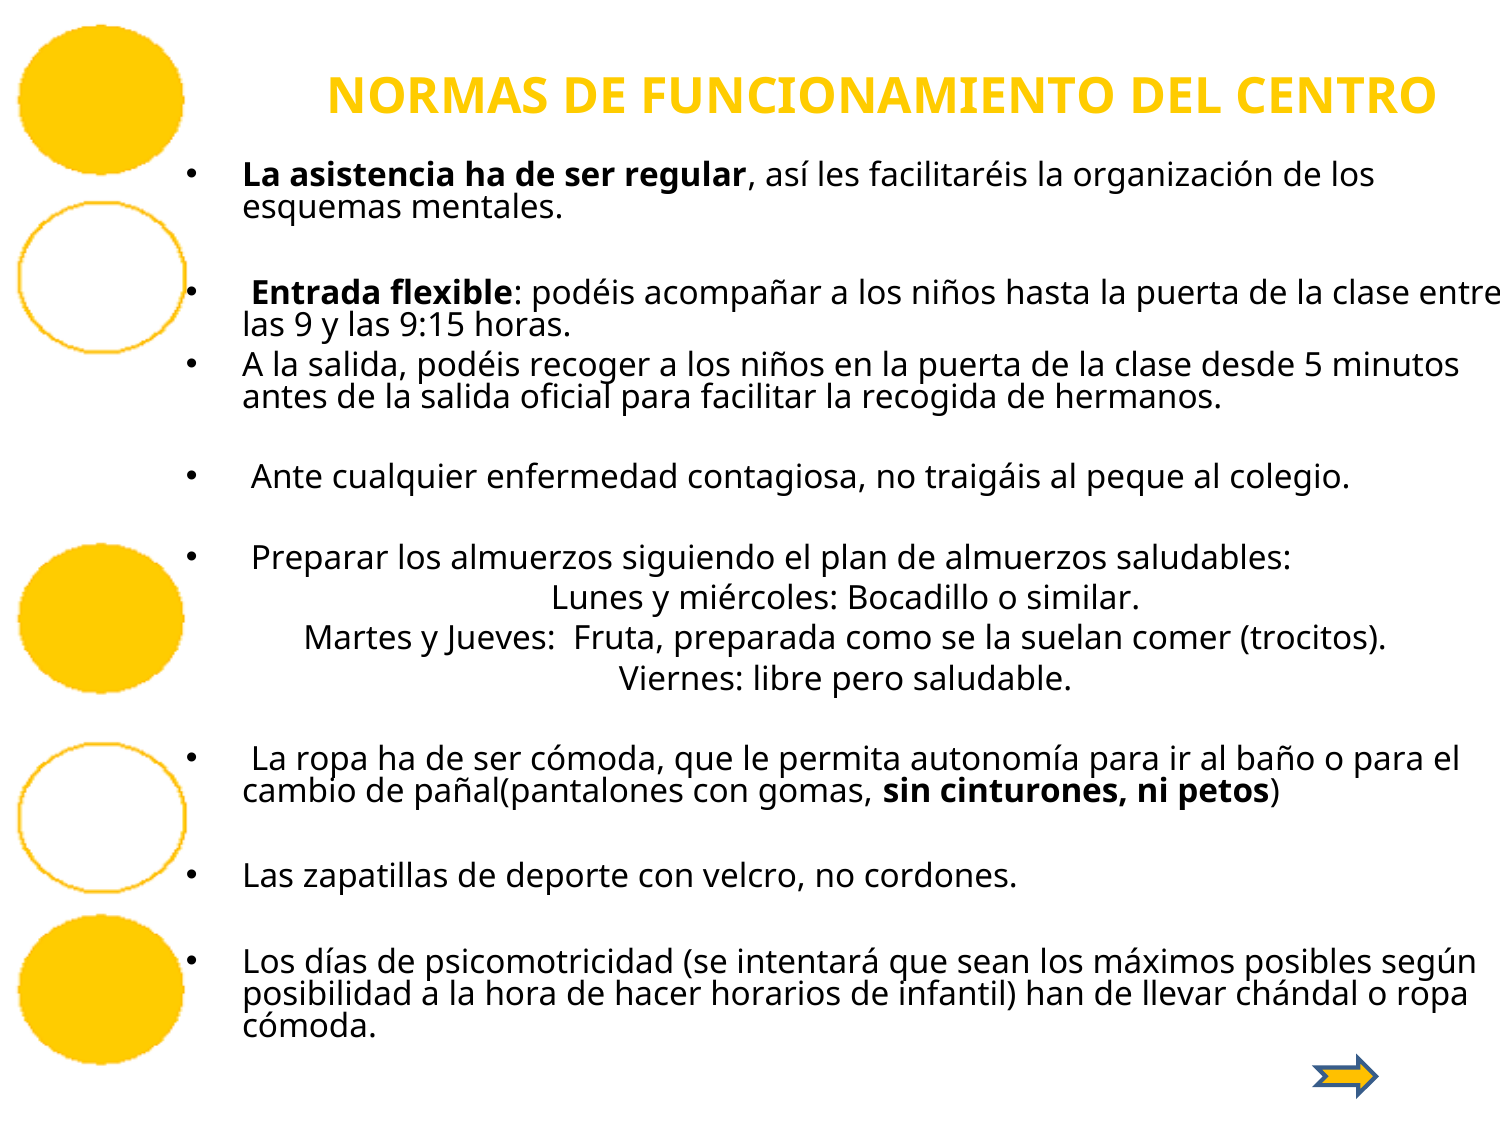

NORMAS DE FUNCIONAMIENTO DEL CENTRO
La asistencia ha de ser regular, así les facilitaréis la organización de los esquemas mentales.
 Entrada flexible: podéis acompañar a los niños hasta la puerta de la clase entre las 9 y las 9:15 horas.
A la salida, podéis recoger a los niños en la puerta de la clase desde 5 minutos antes de la salida oficial para facilitar la recogida de hermanos.
 Ante cualquier enfermedad contagiosa, no traigáis al peque al colegio.
 Preparar los almuerzos siguiendo el plan de almuerzos saludables:
Lunes y miércoles: Bocadillo o similar.
Martes y Jueves: Fruta, preparada como se la suelan comer (trocitos).
Viernes: libre pero saludable.
 La ropa ha de ser cómoda, que le permita autonomía para ir al baño o para el cambio de pañal(pantalones con gomas, sin cinturones, ni petos)
Las zapatillas de deporte con velcro, no cordones.
Los días de psicomotricidad (se intentará que sean los máximos posibles según posibilidad a la hora de hacer horarios de infantil) han de llevar chándal o ropa cómoda.